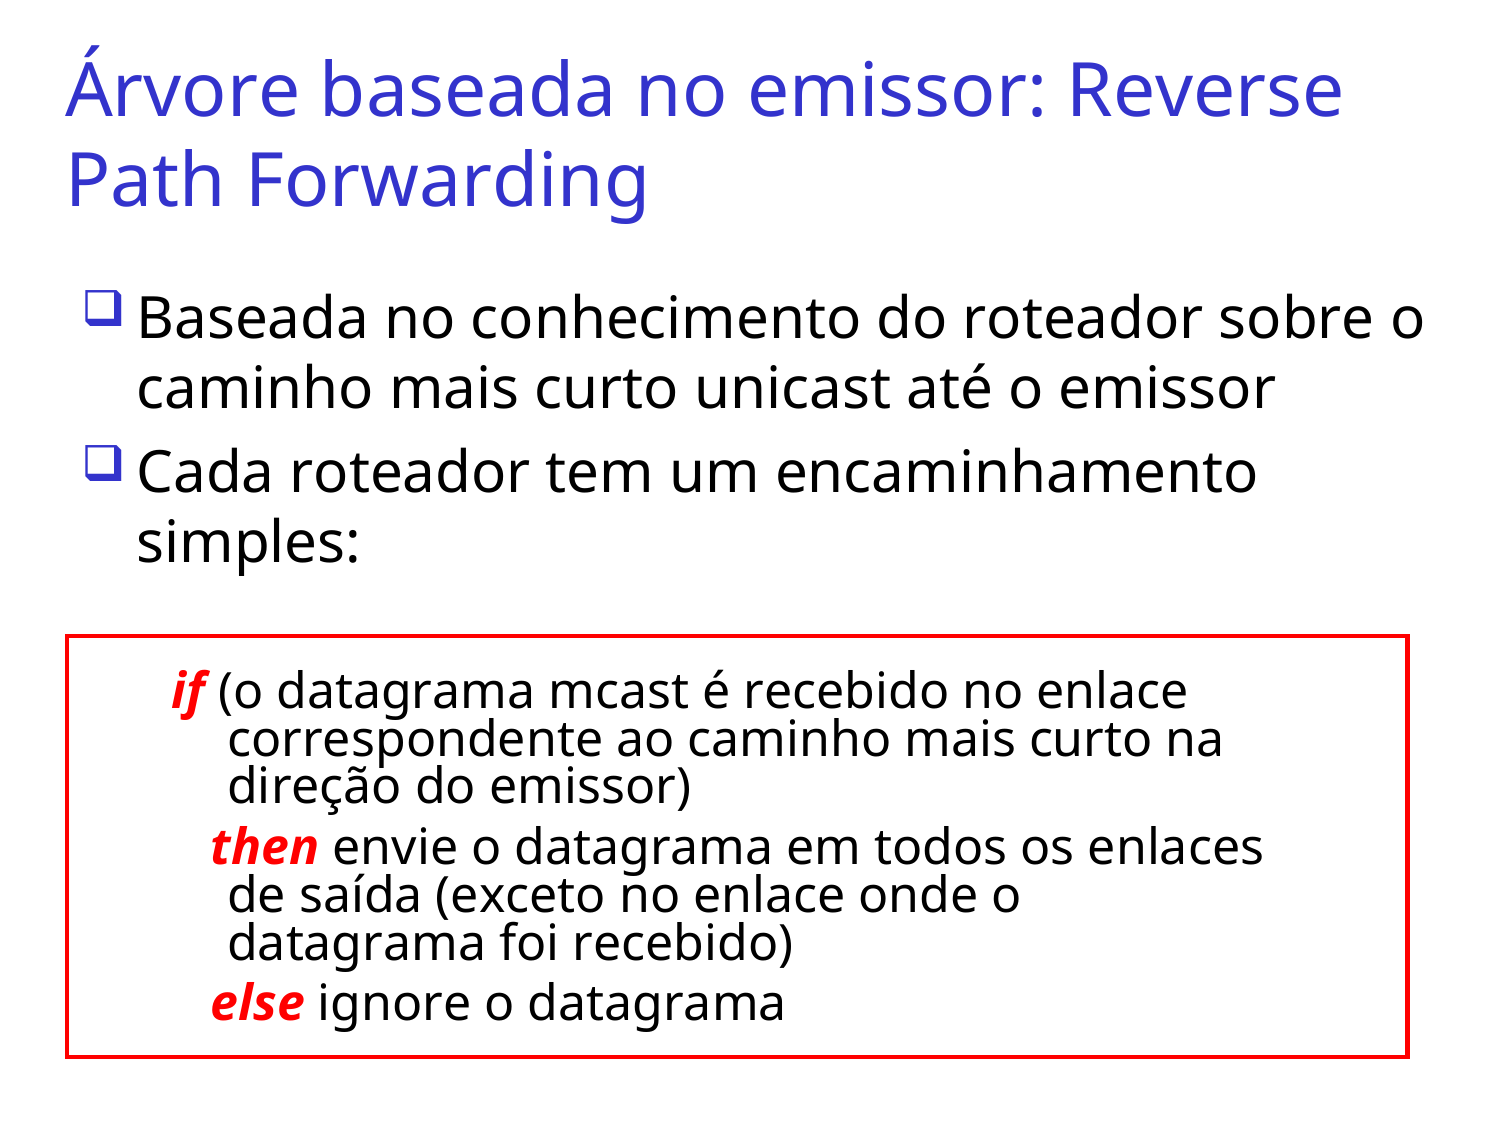

Árvore baseada no emissor: Reverse Path Forwarding
Baseada no conhecimento do roteador sobre o caminho mais curto unicast até o emissor
Cada roteador tem um encaminhamento simples:
if (o datagrama mcast é recebido no enlace correspondente ao caminho mais curto na direção do emissor)
 then envie o datagrama em todos os enlaces de saída (exceto no enlace onde o datagrama foi recebido)
 else ignore o datagrama